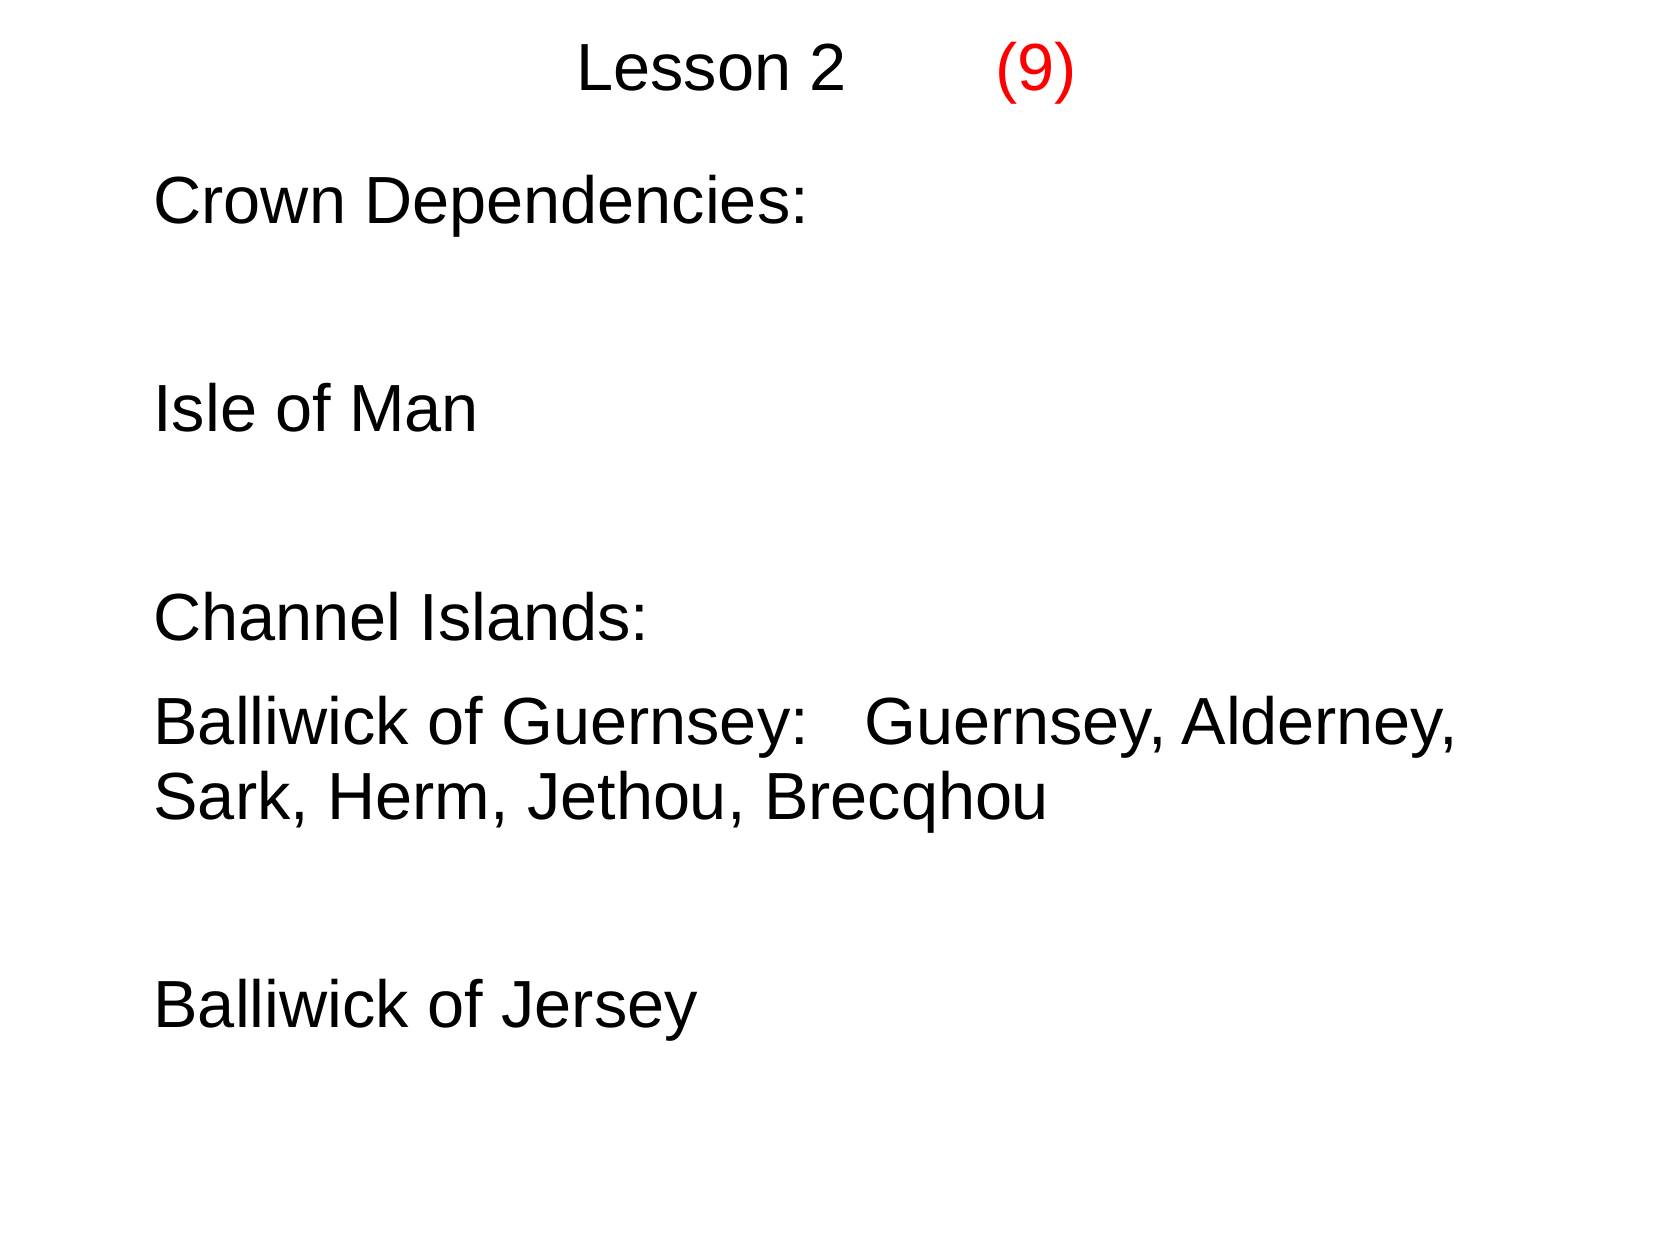

# Lesson 2 (9)
Crown Dependencies:
Isle of Man
Channel Islands:
Balliwick of Guernsey: Guernsey, Alderney, Sark, Herm, Jethou, Brecqhou
Balliwick of Jersey